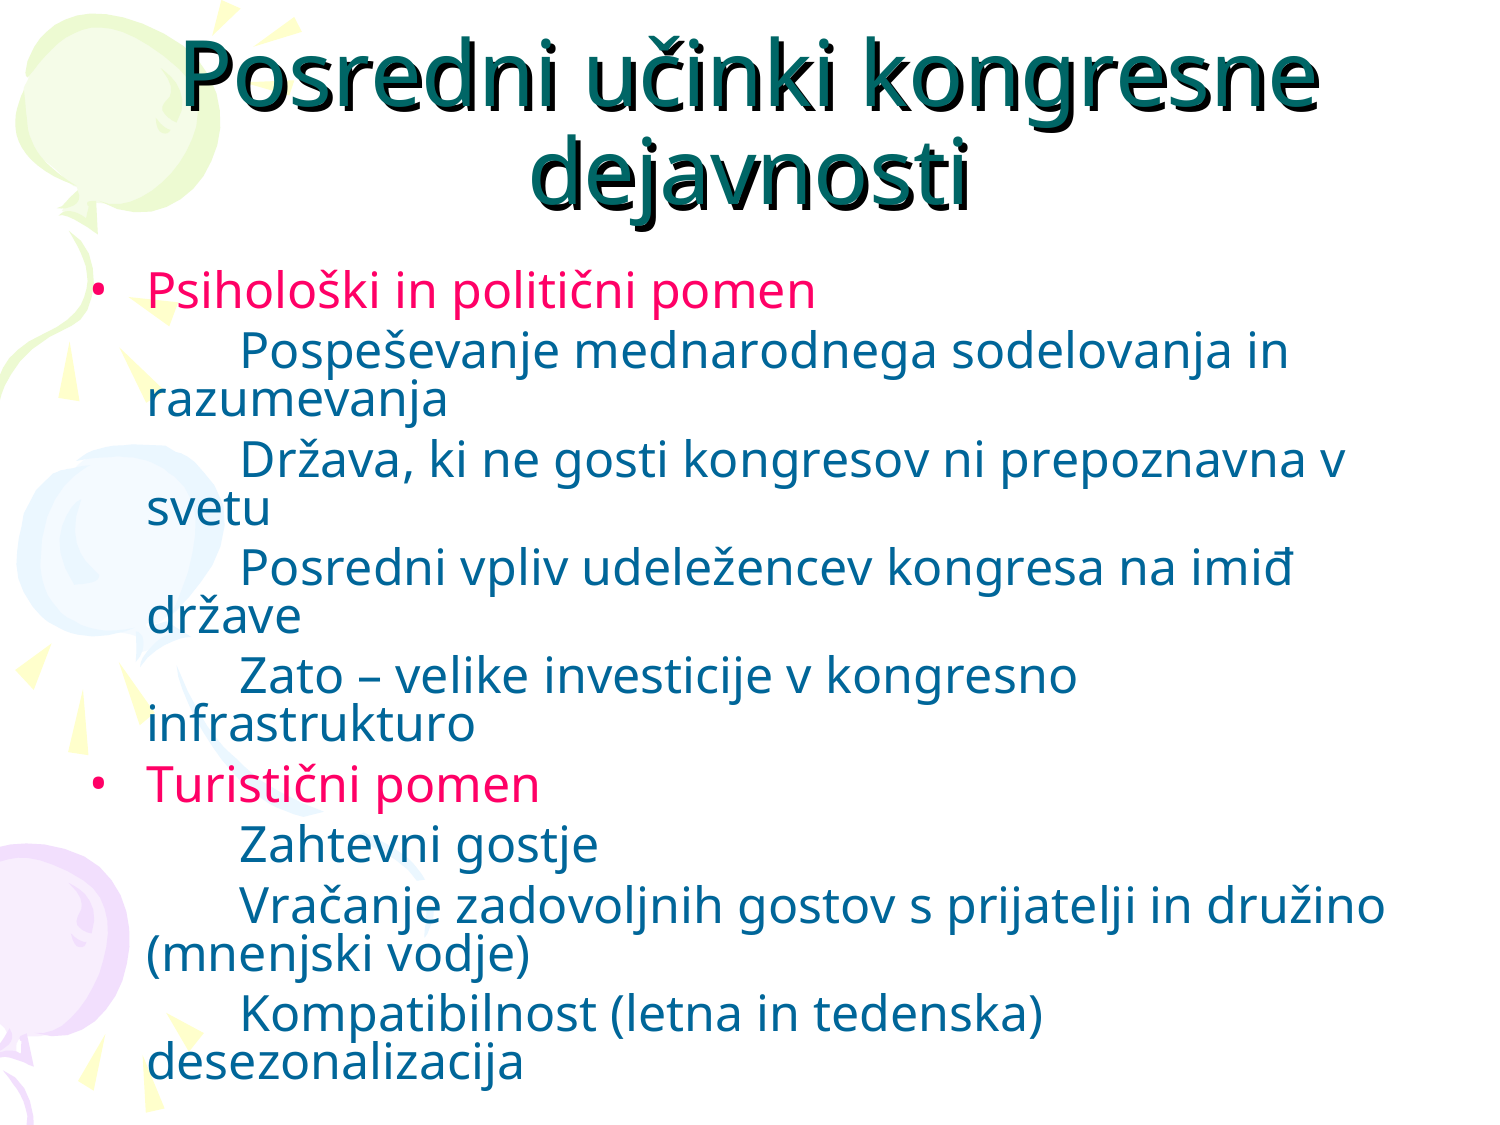

# Posredni učinki kongresne dejavnosti
Psihološki in politični pomen
		Pospeševanje mednarodnega sodelovanja in razumevanja
		Država, ki ne gosti kongresov ni prepoznavna v svetu
		Posredni vpliv udeležencev kongresa na imiđ države
		Zato – velike investicije v kongresno infrastrukturo
Turistični pomen
		Zahtevni gostje
		Vračanje zadovoljnih gostov s prijatelji in družino (mnenjski vodje)
		Kompatibilnost (letna in tedenska) desezonalizacija